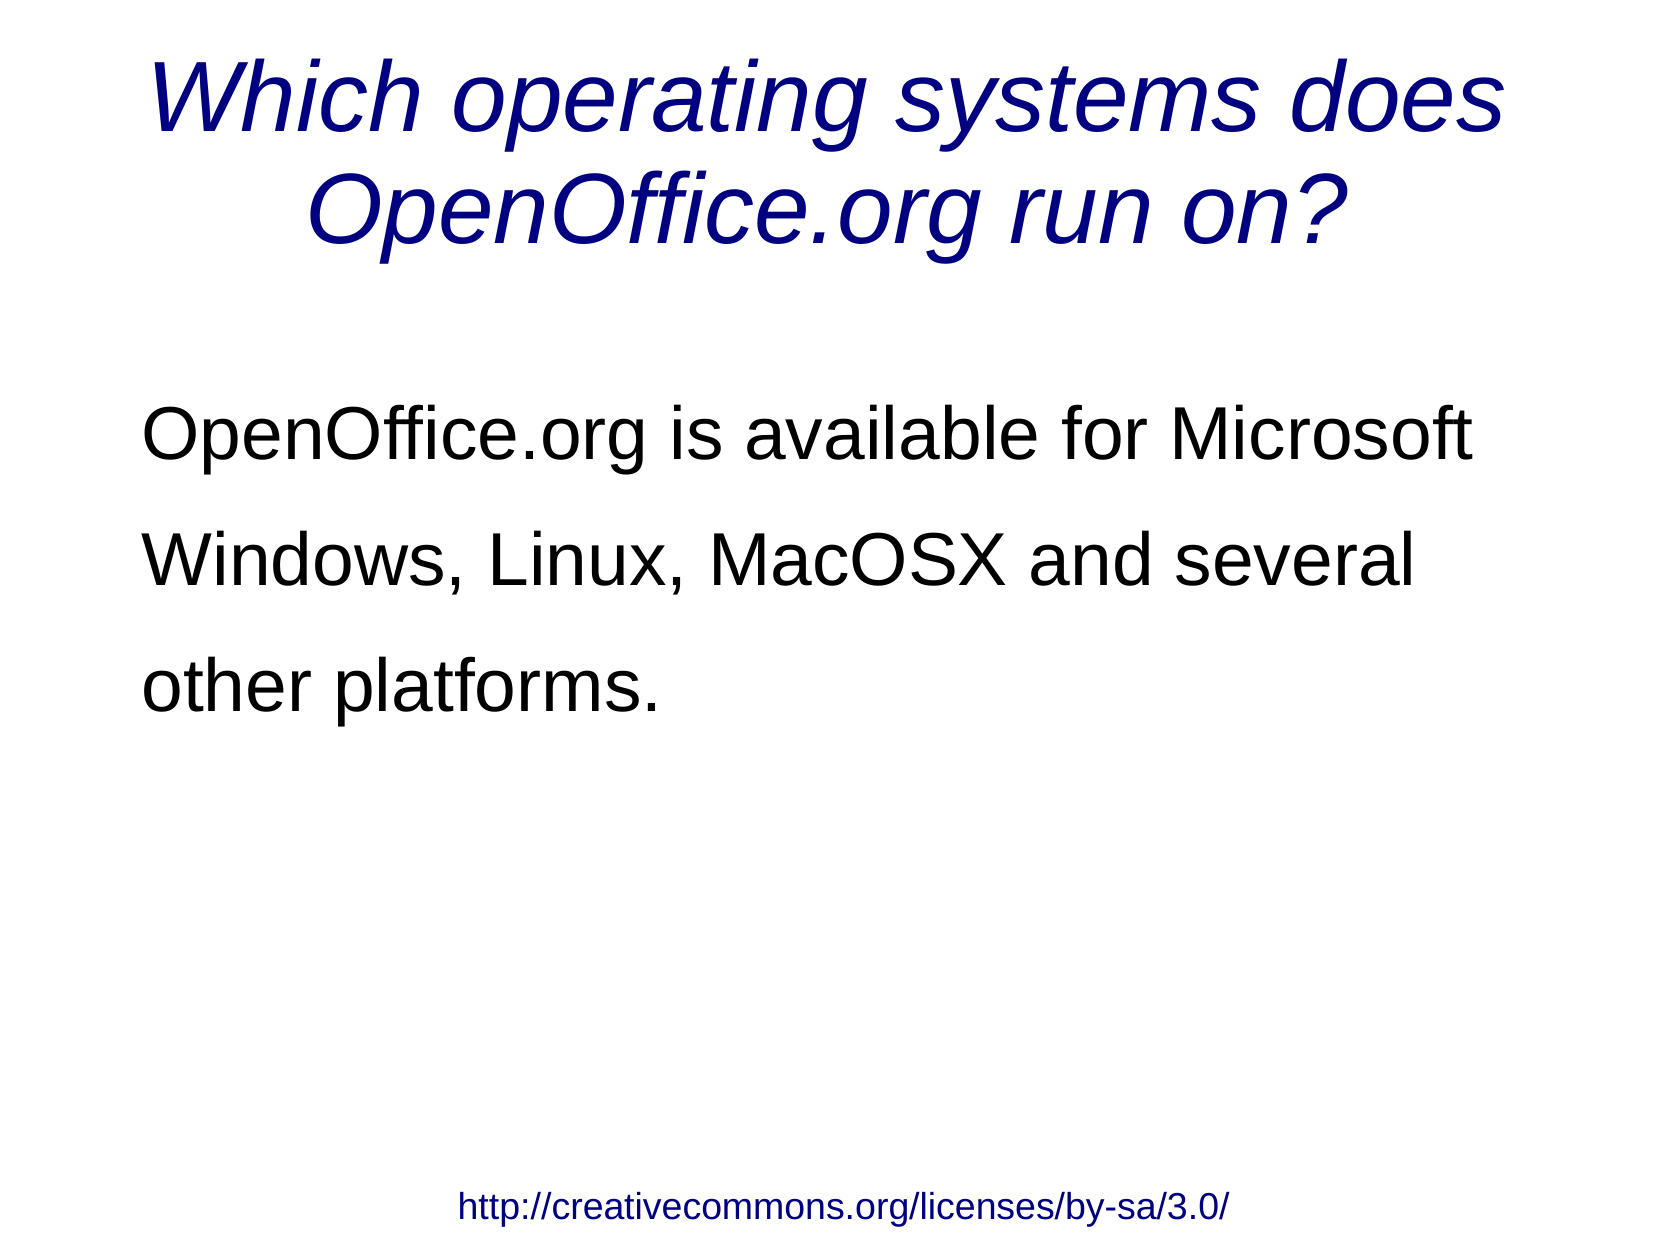

# Which operating systems does OpenOffice.org run on?
OpenOffice.org is available for Microsoft Windows, Linux, MacOSX and several other platforms.